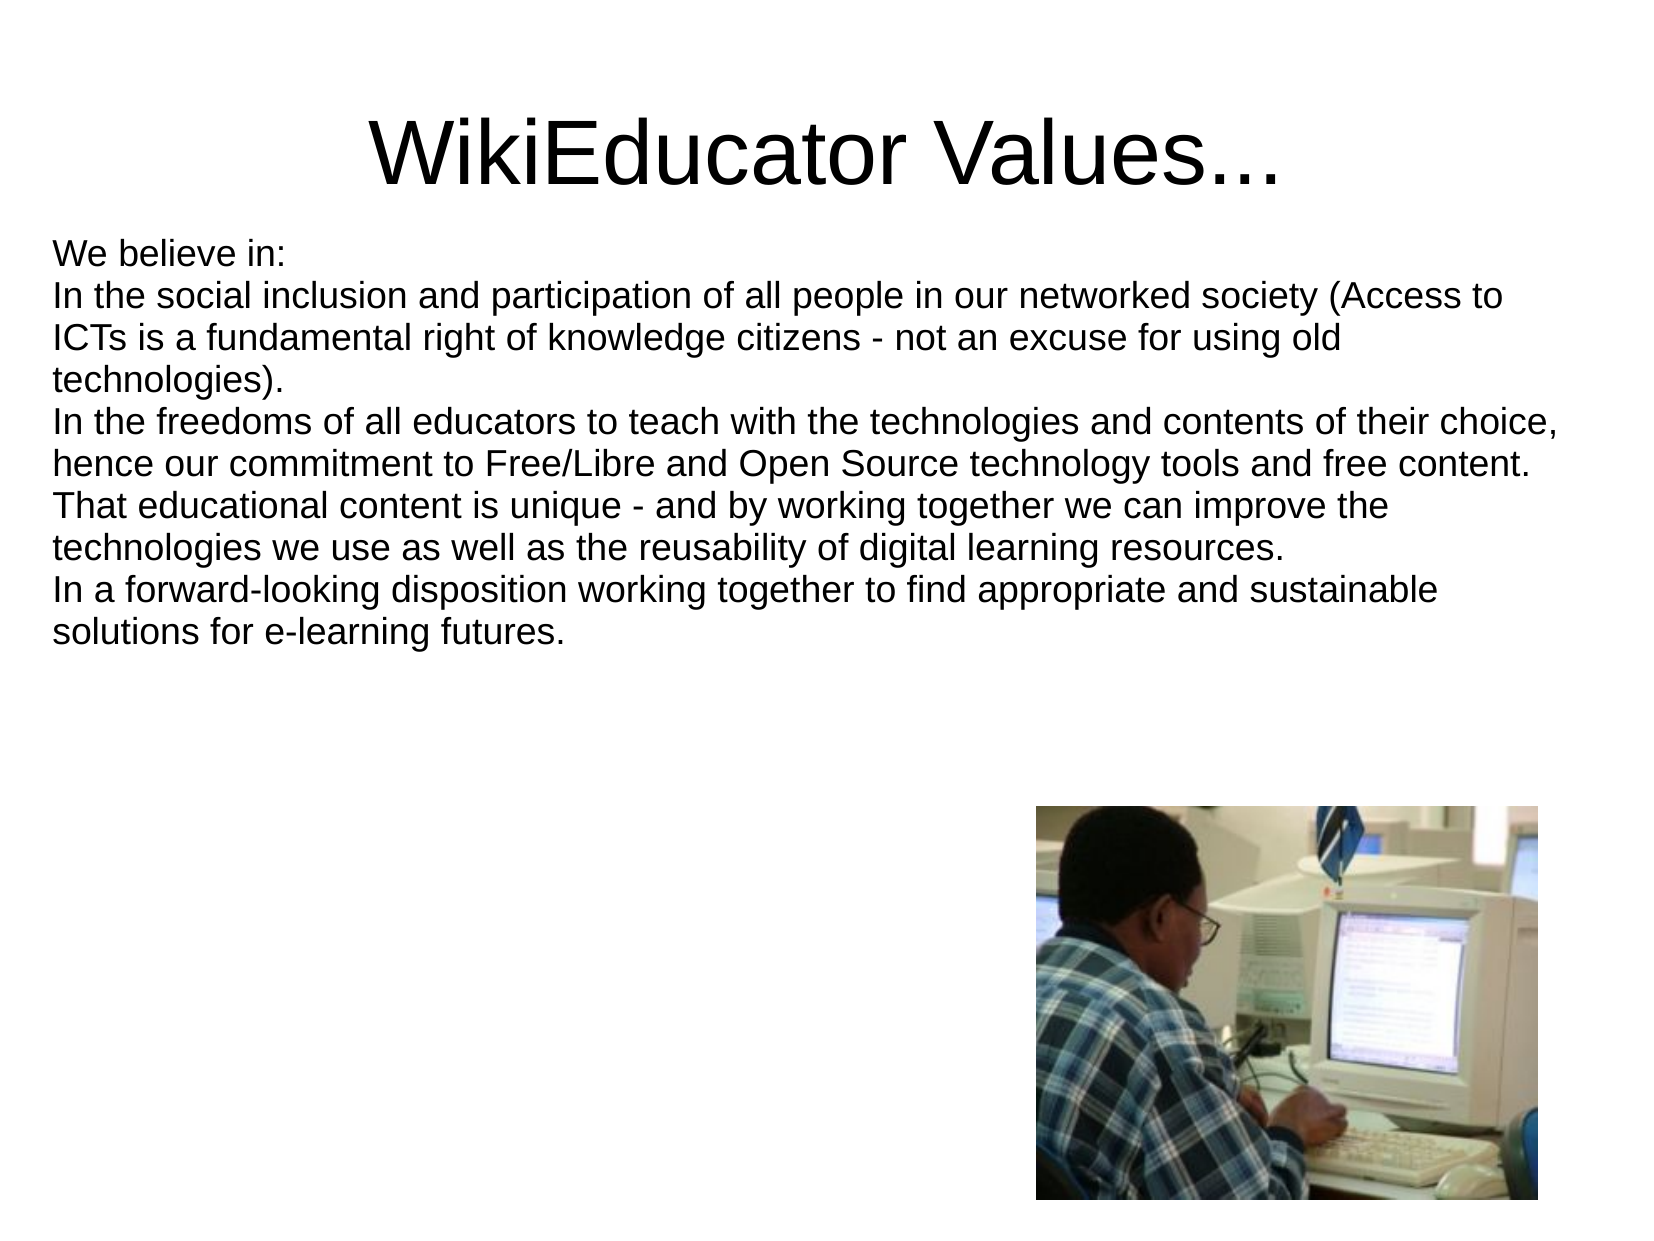

# WikiEducator Values...
We believe in:
In the social inclusion and participation of all people in our networked society (Access to ICTs is a fundamental right of knowledge citizens - not an excuse for using old technologies).
In the freedoms of all educators to teach with the technologies and contents of their choice, hence our commitment to Free/Libre and Open Source technology tools and free content.
That educational content is unique - and by working together we can improve the technologies we use as well as the reusability of digital learning resources.
In a forward-looking disposition working together to find appropriate and sustainable solutions for e-learning futures.